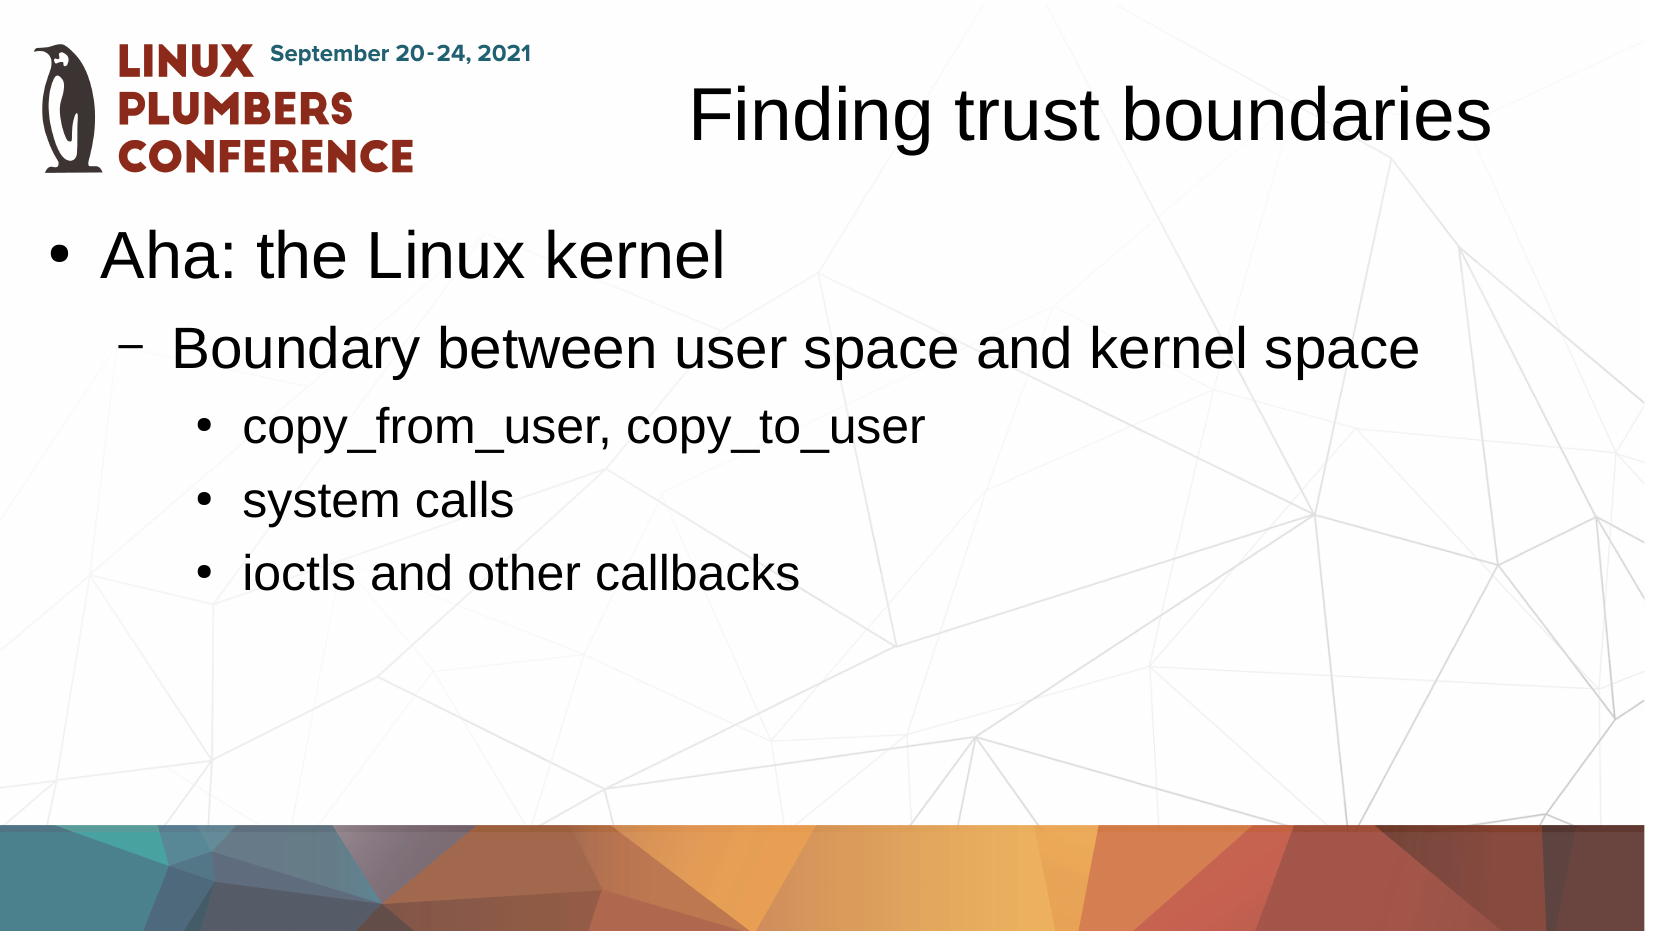

# Finding trust boundaries
Aha: the Linux kernel
Boundary between user space and kernel space
copy_from_user, copy_to_user
system calls
ioctls and other callbacks